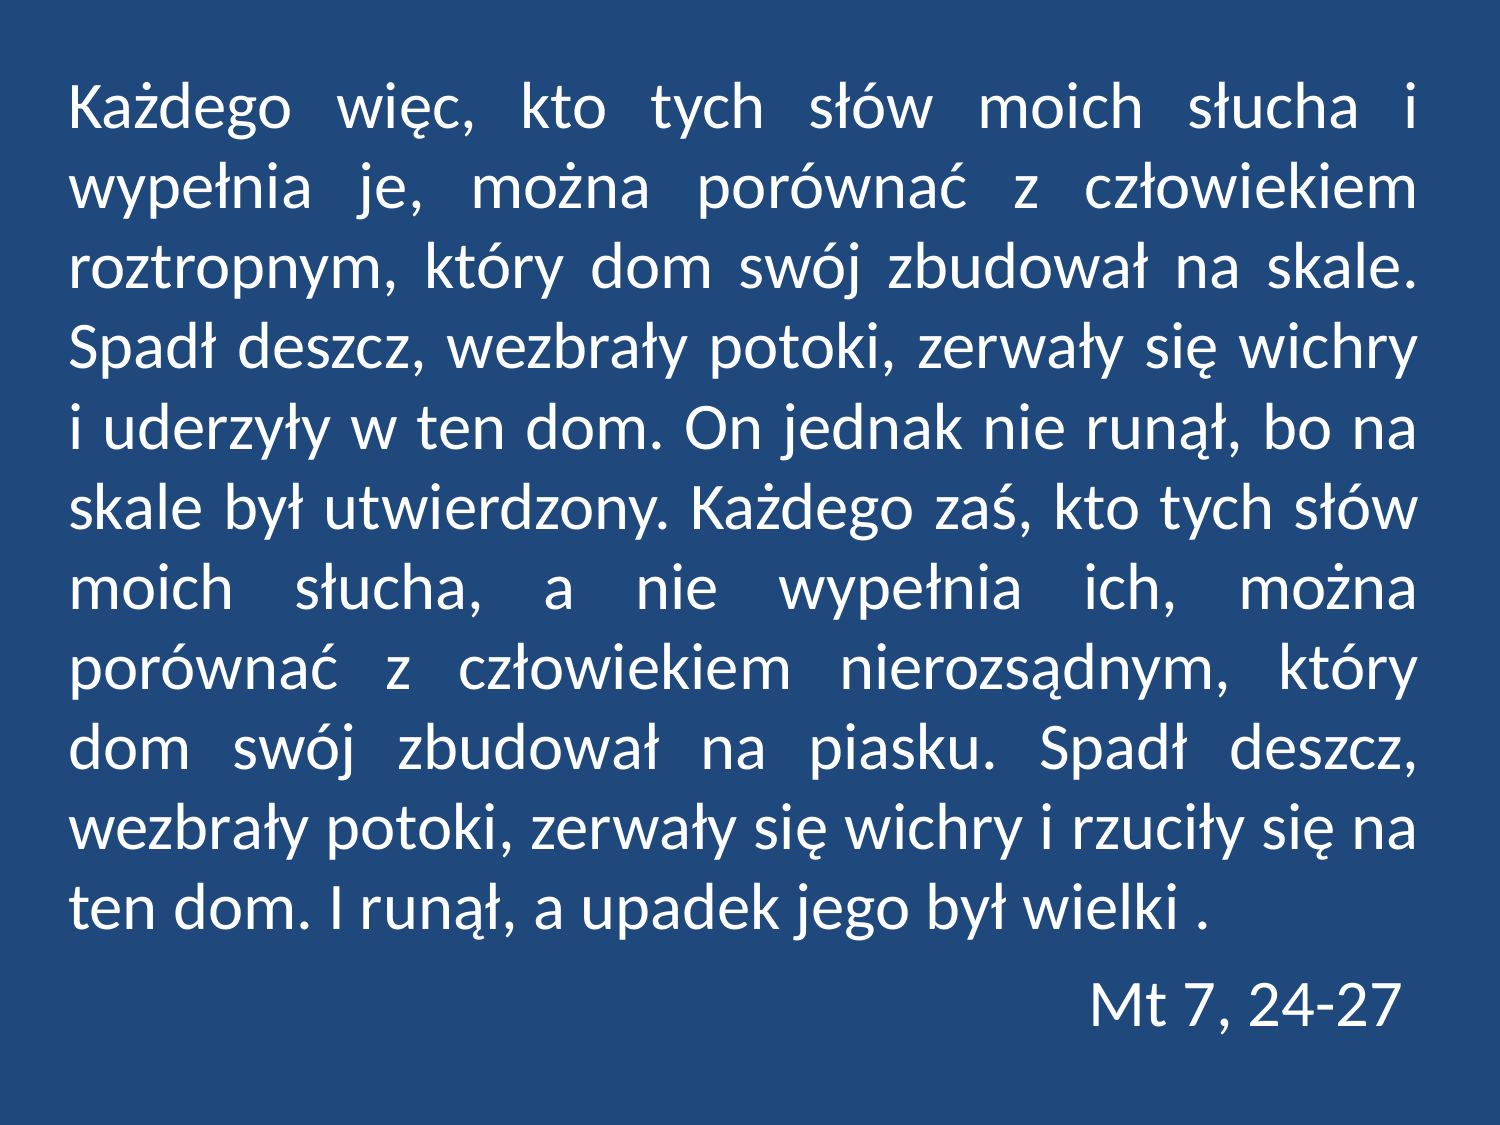

#
Każdego więc, kto tych słów moich słucha i wypełnia je, można porównać z człowiekiem roztropnym, który dom swój zbudował na skale. Spadł deszcz, wezbrały potoki, zerwały się wichry i uderzyły w ten dom. On jednak nie runął, bo na skale był utwierdzony. Każdego zaś, kto tych słów moich słucha, a nie wypełnia ich, można porównać z człowiekiem nierozsądnym, który dom swój zbudował na piasku. Spadł deszcz, wezbrały potoki, zerwały się wichry i rzuciły się na ten dom. I runął, a upadek jego był wielki .
 Mt 7, 24-27